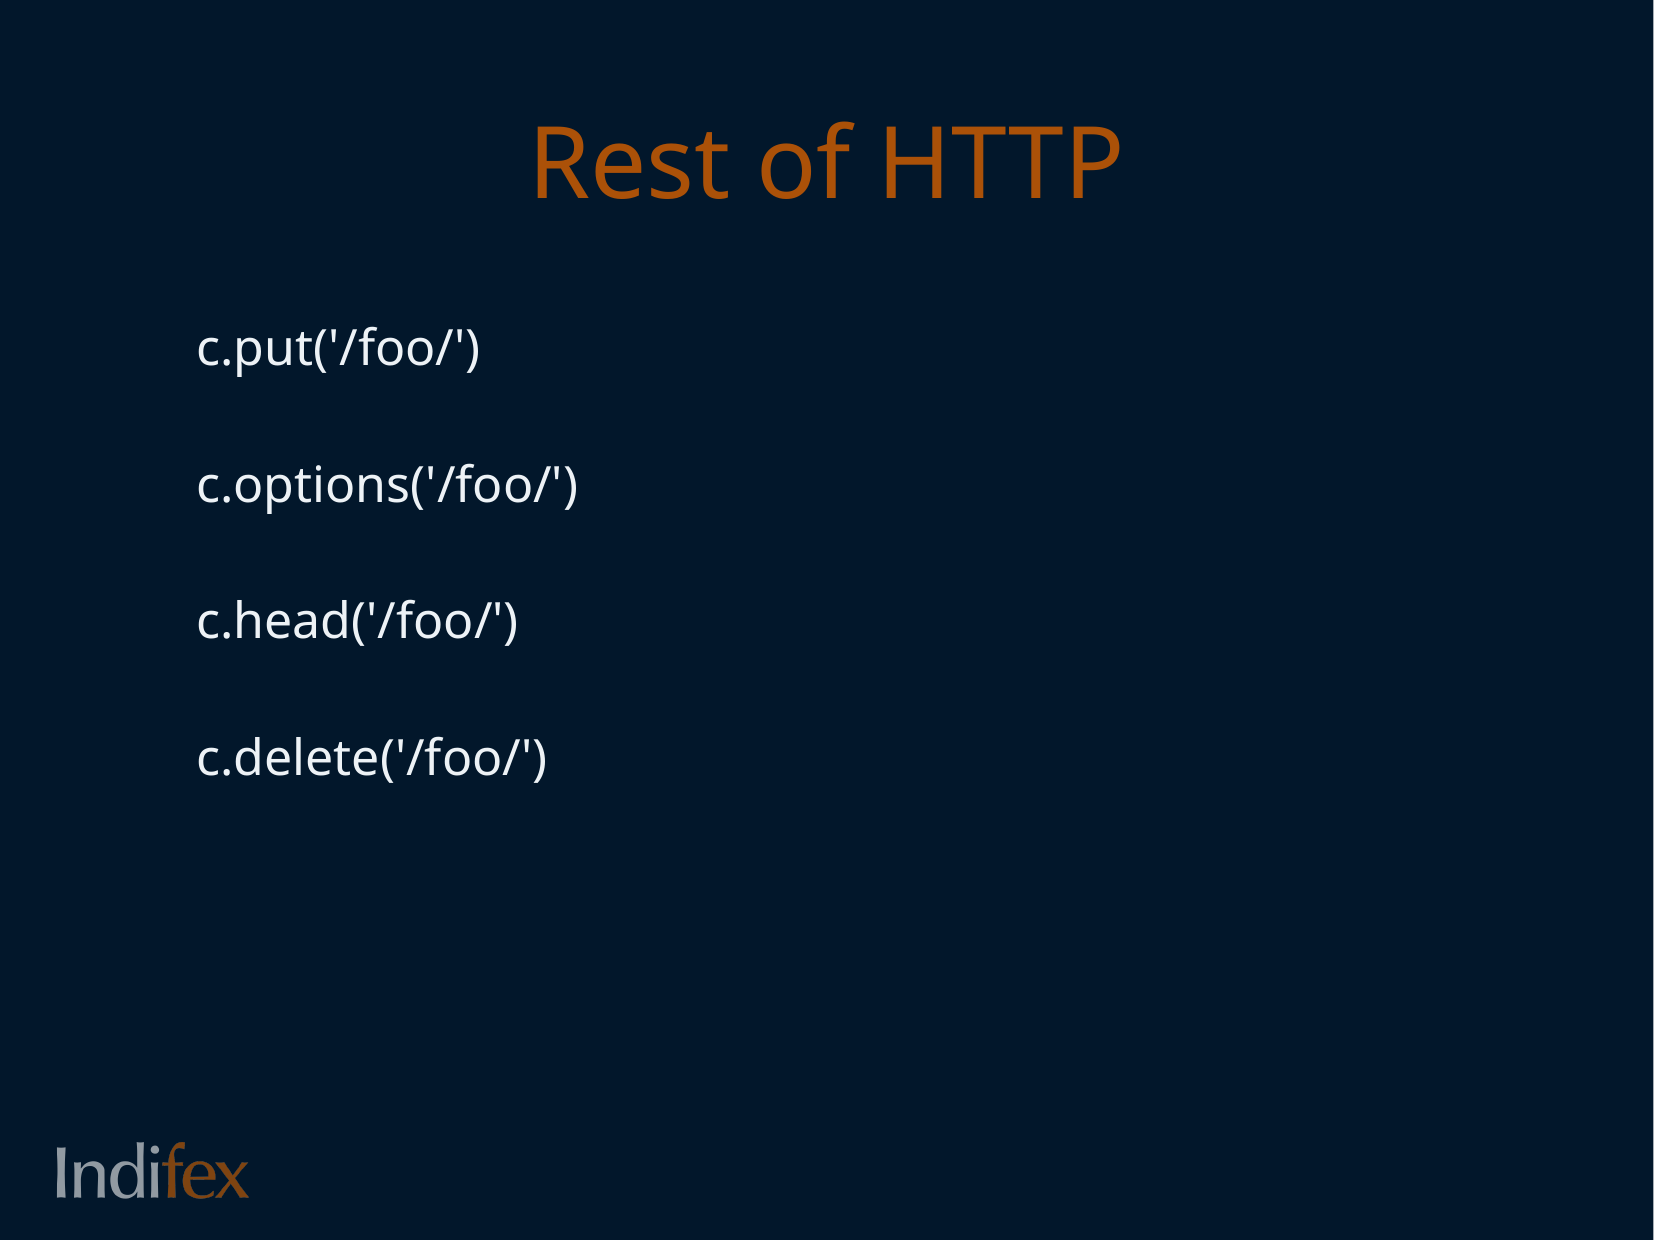

# Rest of HTTP
c.put('/foo/')
c.options('/foo/')
c.head('/foo/')
c.delete('/foo/')